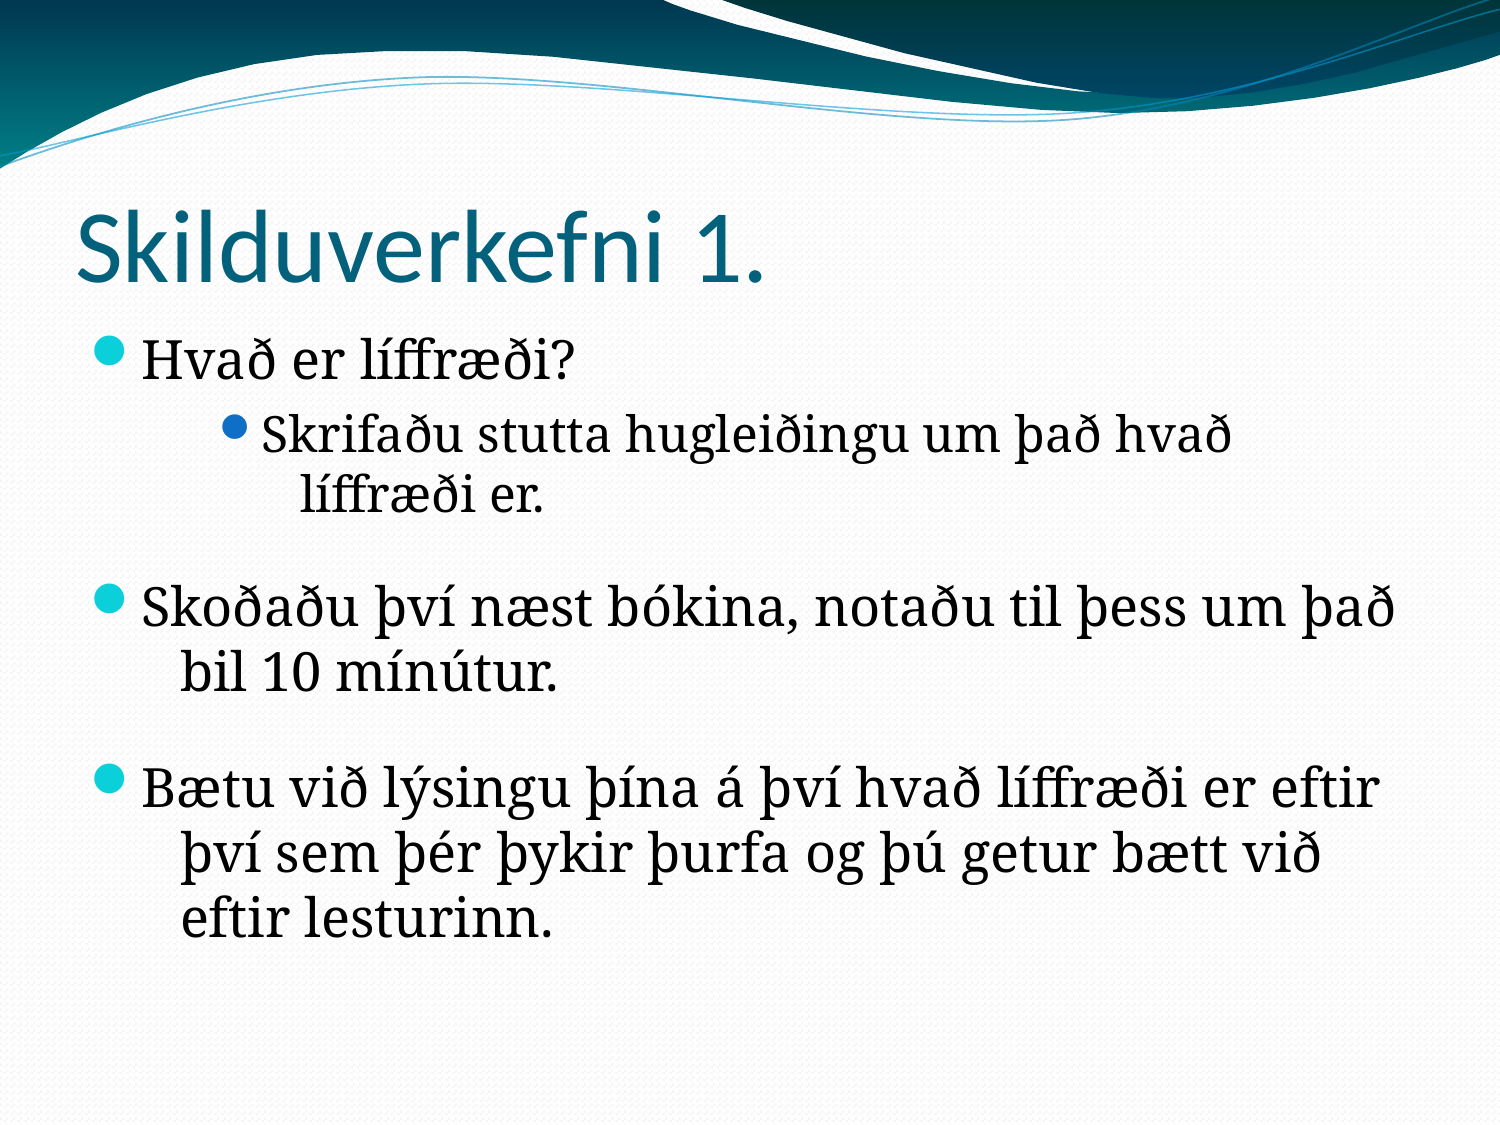

# Skilduverkefni 1.
Hvað er líffræði?
Skrifaðu stutta hugleiðingu um það hvað líffræði er.
Skoðaðu því næst bókina, notaðu til þess um það bil 10 mínútur.
Bætu við lýsingu þína á því hvað líffræði er eftir því sem þér þykir þurfa og þú getur bætt við eftir lesturinn.